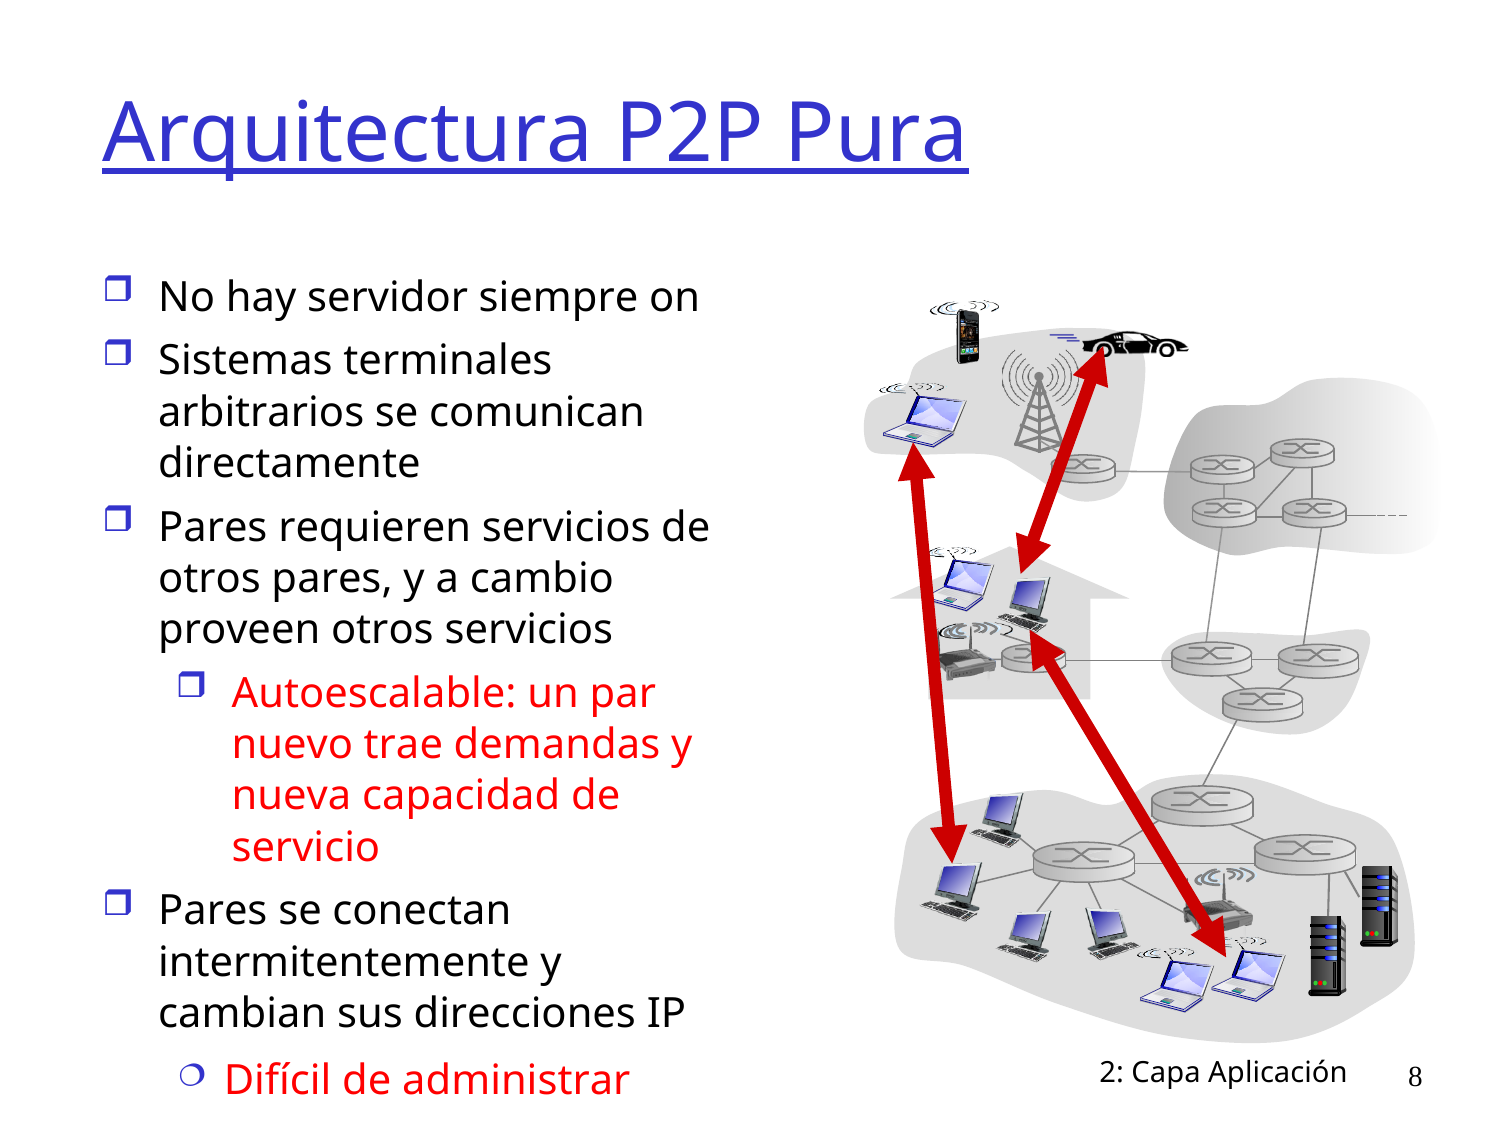

# Arquitectura P2P Pura
No hay servidor siempre on
Sistemas terminales arbitrarios se comunican directamente
Pares requieren servicios de otros pares, y a cambio proveen otros servicios
Autoescalable: un par nuevo trae demandas y nueva capacidad de servicio
Pares se conectan intermitentemente y cambian sus direcciones IP
Difícil de administrar